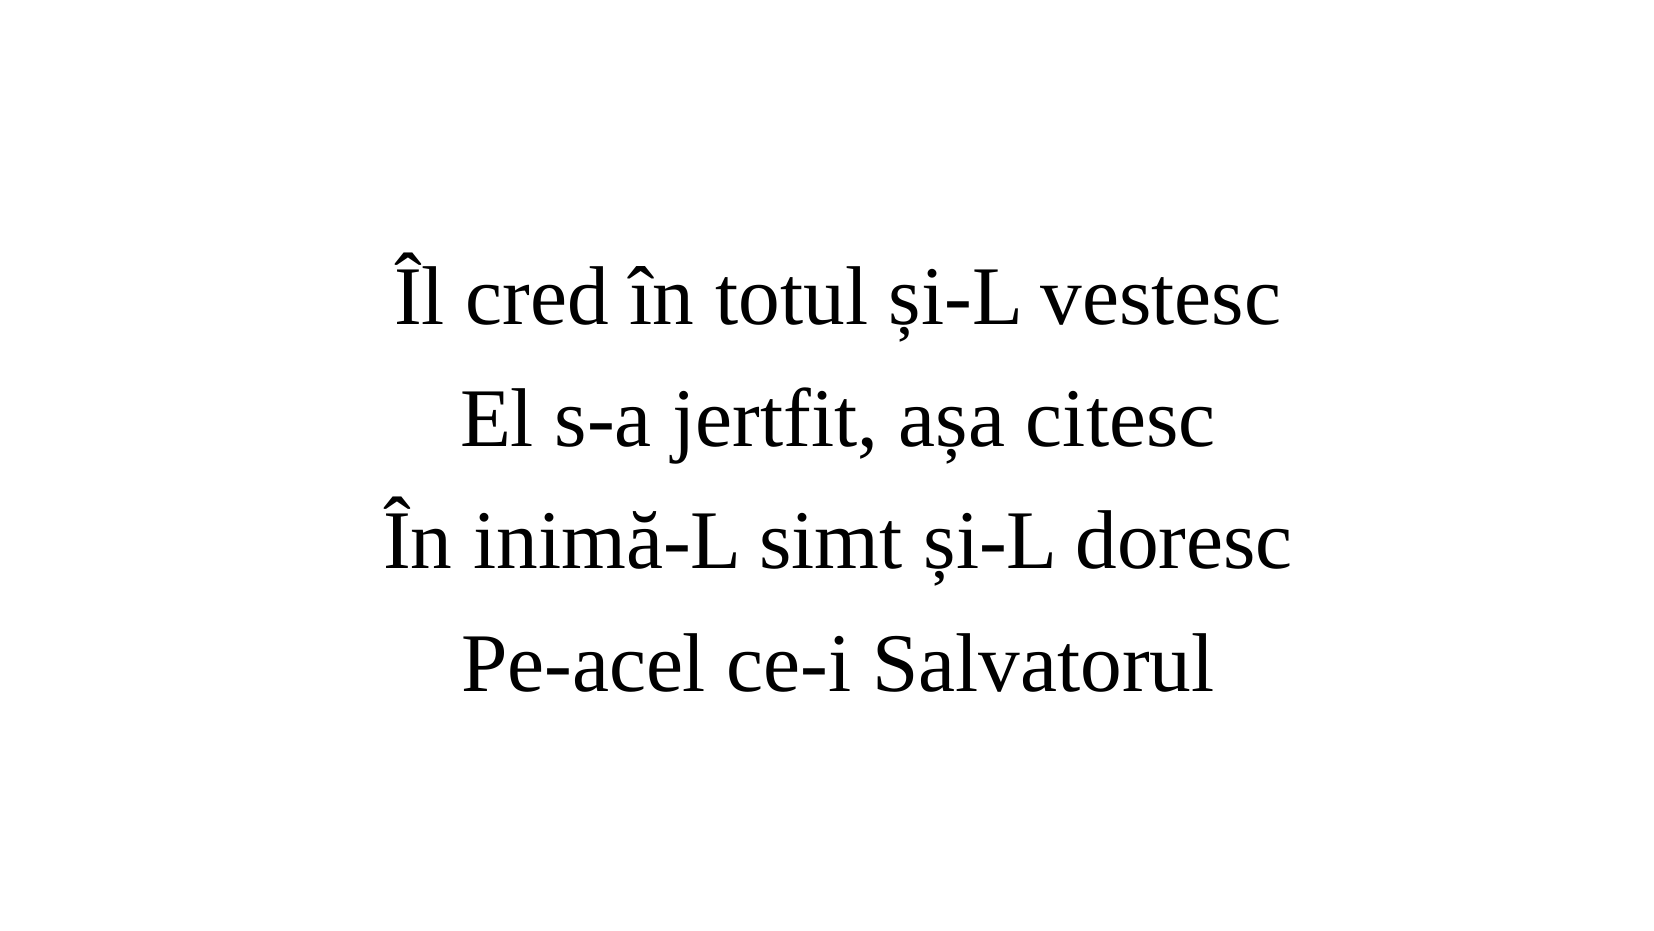

# Îl cred în totul și-L vestesc
El s-a jertfit, așa citesc
În inimă-L simt și-L doresc
Pe-acel ce-i Salvatorul